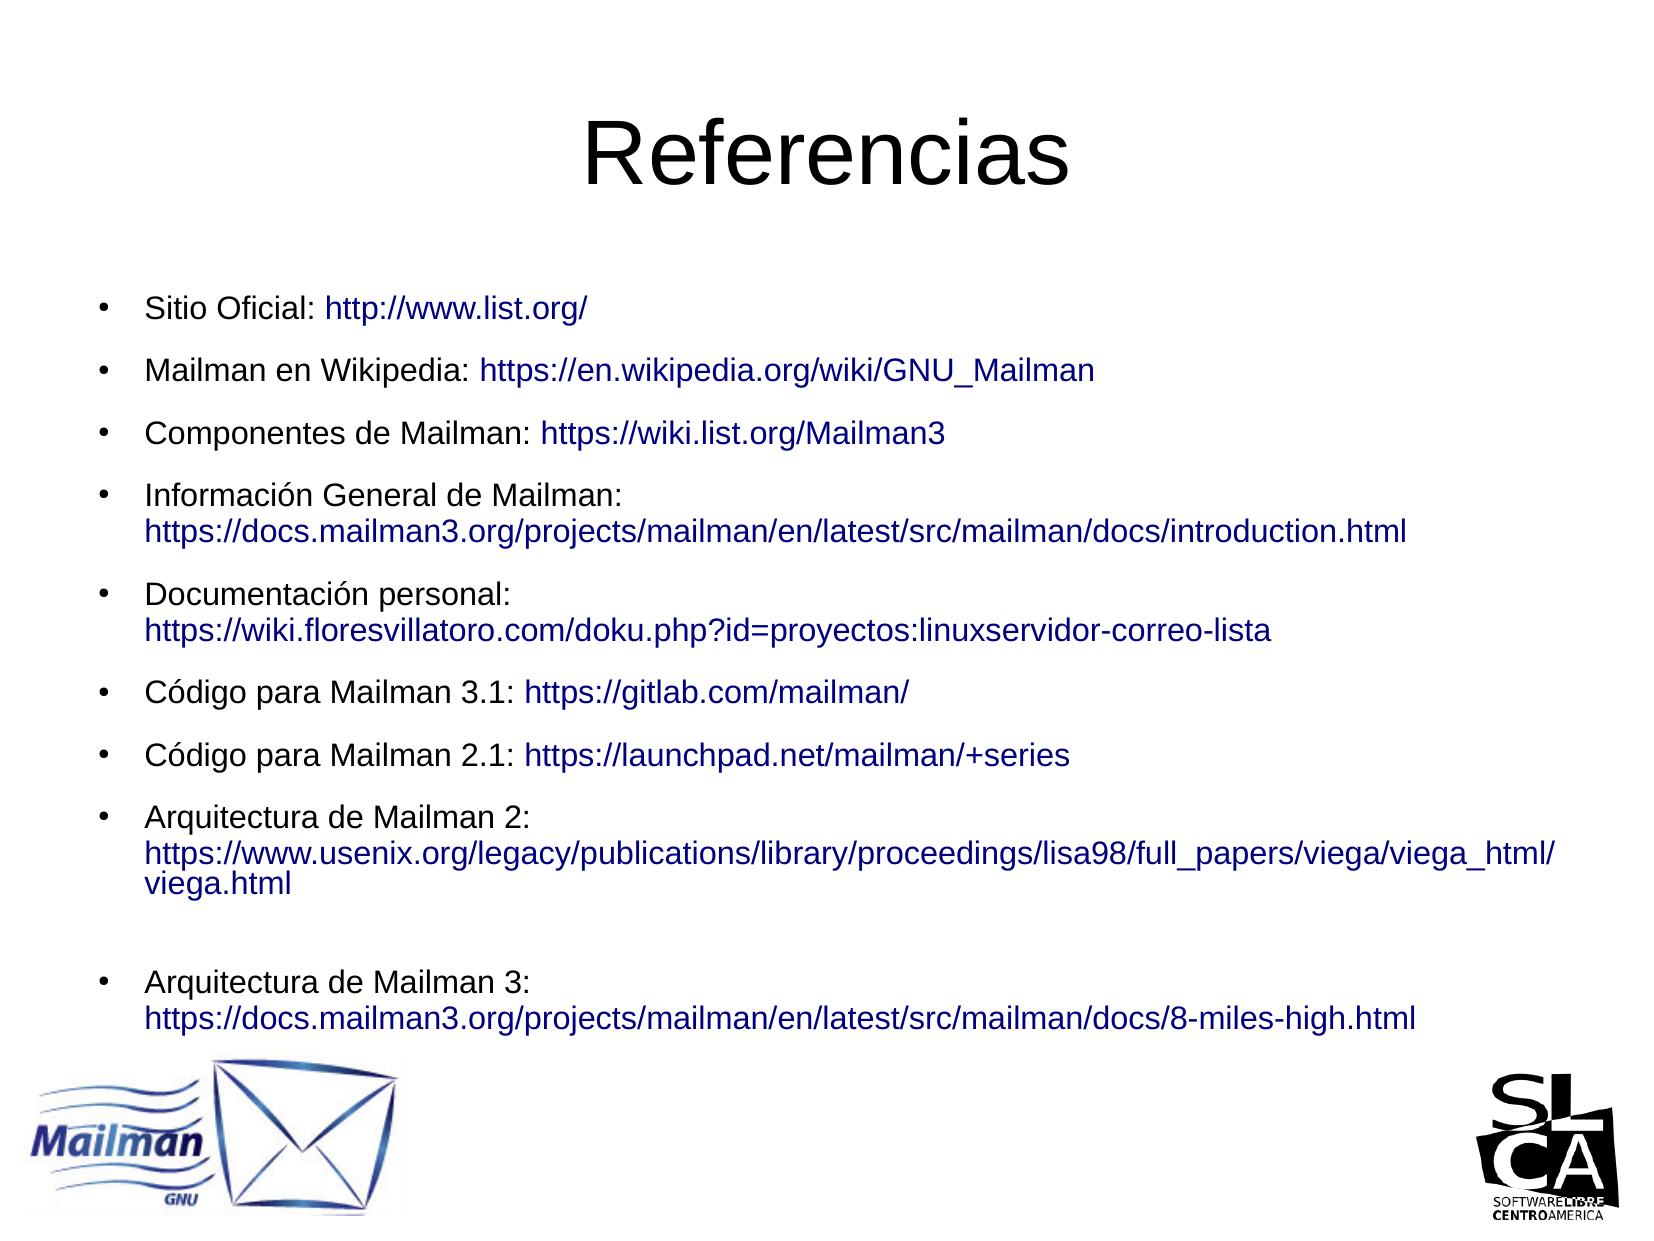

# Referencias
Sitio Oficial: http://www.list.org/
Mailman en Wikipedia: https://en.wikipedia.org/wiki/GNU_Mailman
Componentes de Mailman: https://wiki.list.org/Mailman3
Información General de Mailman:https://docs.mailman3.org/projects/mailman/en/latest/src/mailman/docs/introduction.html
Documentación personal:https://wiki.floresvillatoro.com/doku.php?id=proyectos:linuxservidor-correo-lista
Código para Mailman 3.1: https://gitlab.com/mailman/
Código para Mailman 2.1: https://launchpad.net/mailman/+series
Arquitectura de Mailman 2: https://www.usenix.org/legacy/publications/library/proceedings/lisa98/full_papers/viega/viega_html/viega.html
Arquitectura de Mailman 3: https://docs.mailman3.org/projects/mailman/en/latest/src/mailman/docs/8-miles-high.html